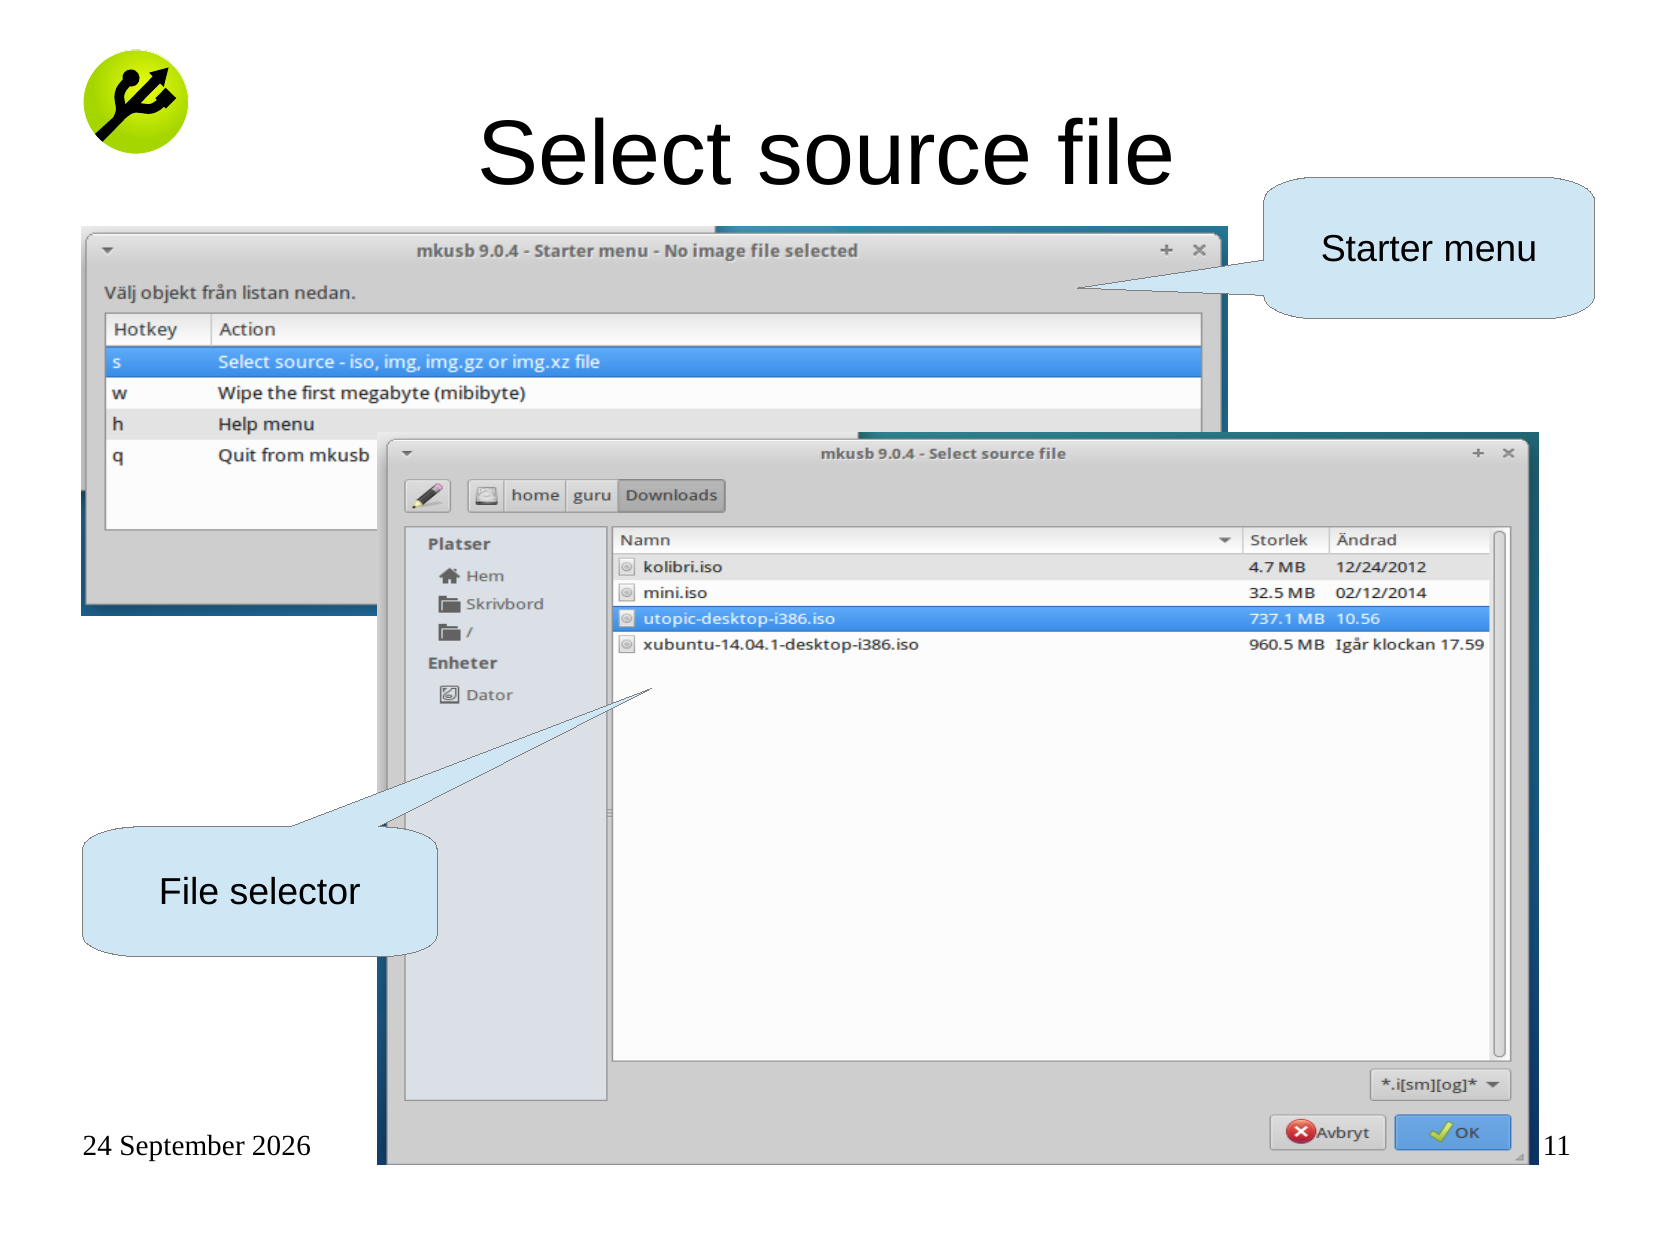

# Select source file
Starter menu
File selector
mkusb version 9 - quick start manual
11